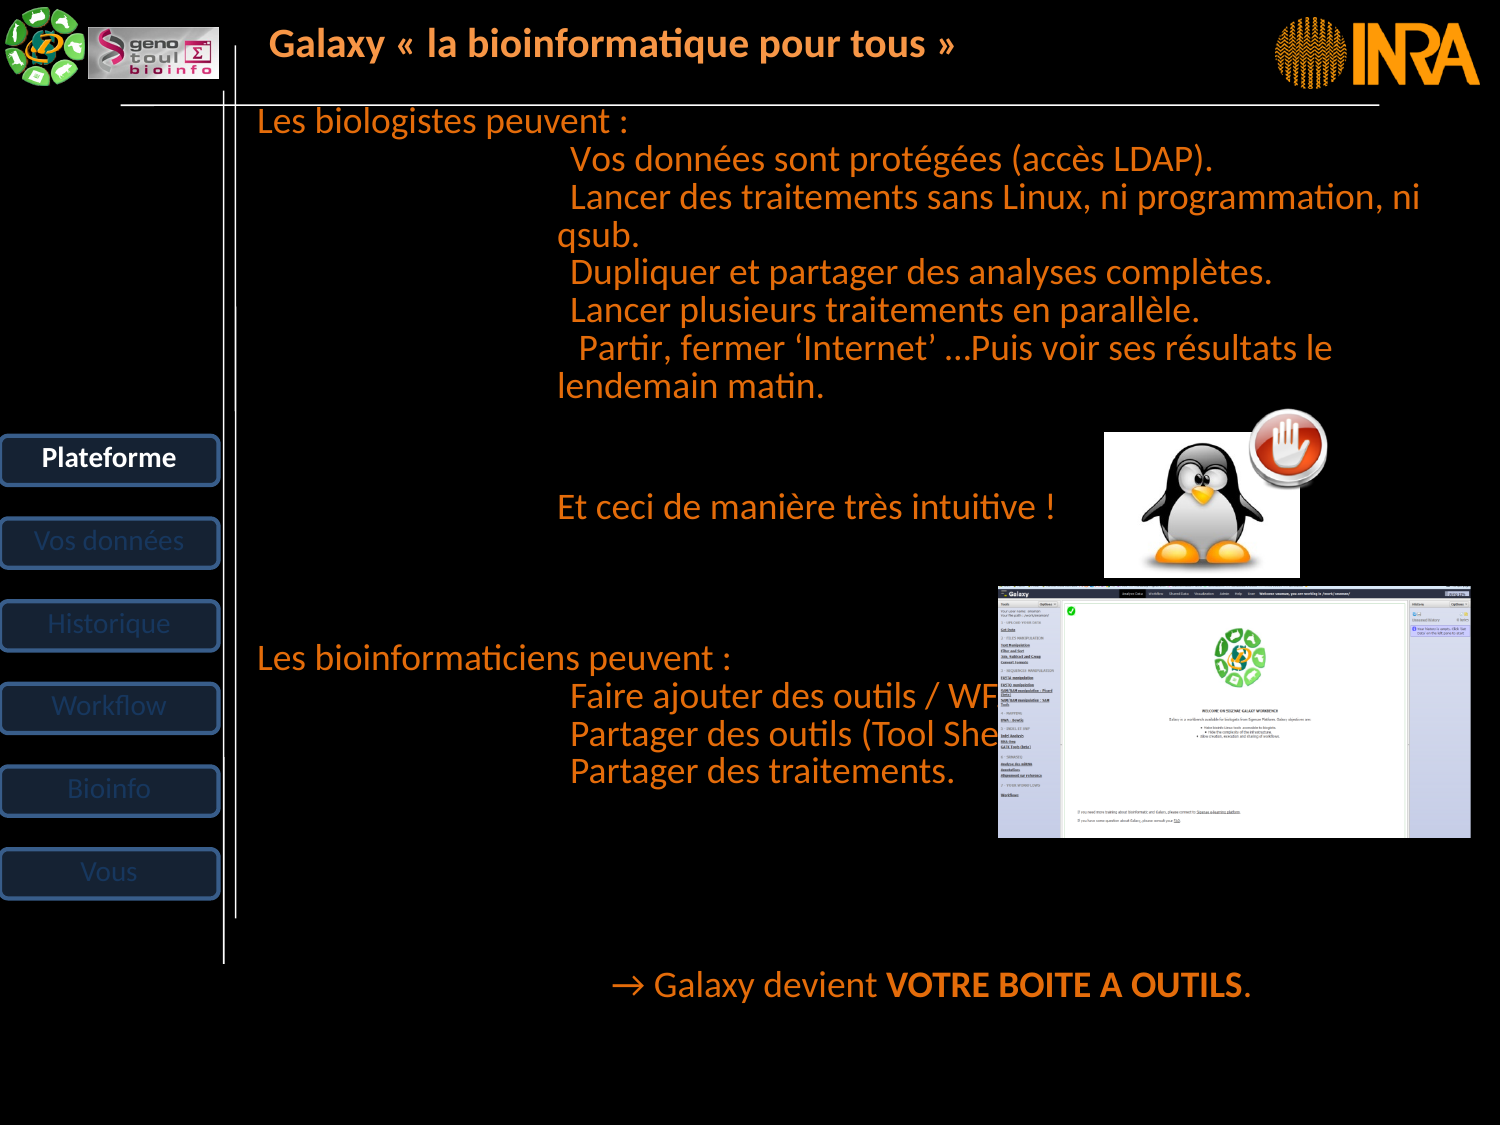

Galaxy « la bioinformatique pour tous »
Les biologistes peuvent :
Vos données sont protégées (accès LDAP).
Lancer des traitements sans Linux, ni programmation, ni qsub.
Dupliquer et partager des analyses complètes.
Lancer plusieurs traitements en parallèle.
 Partir, fermer ‘Internet’ …Puis voir ses résultats le lendemain matin.
Et ceci de manière très intuitive !
Les bioinformaticiens peuvent :
Faire ajouter des outils / WF.
Partager des outils (Tool Shed).
Partager des traitements.
Plateforme
Vos données
Historique
Workflow
Bioinfo
Vous
→ Galaxy devient VOTRE BOITE A OUTILS.